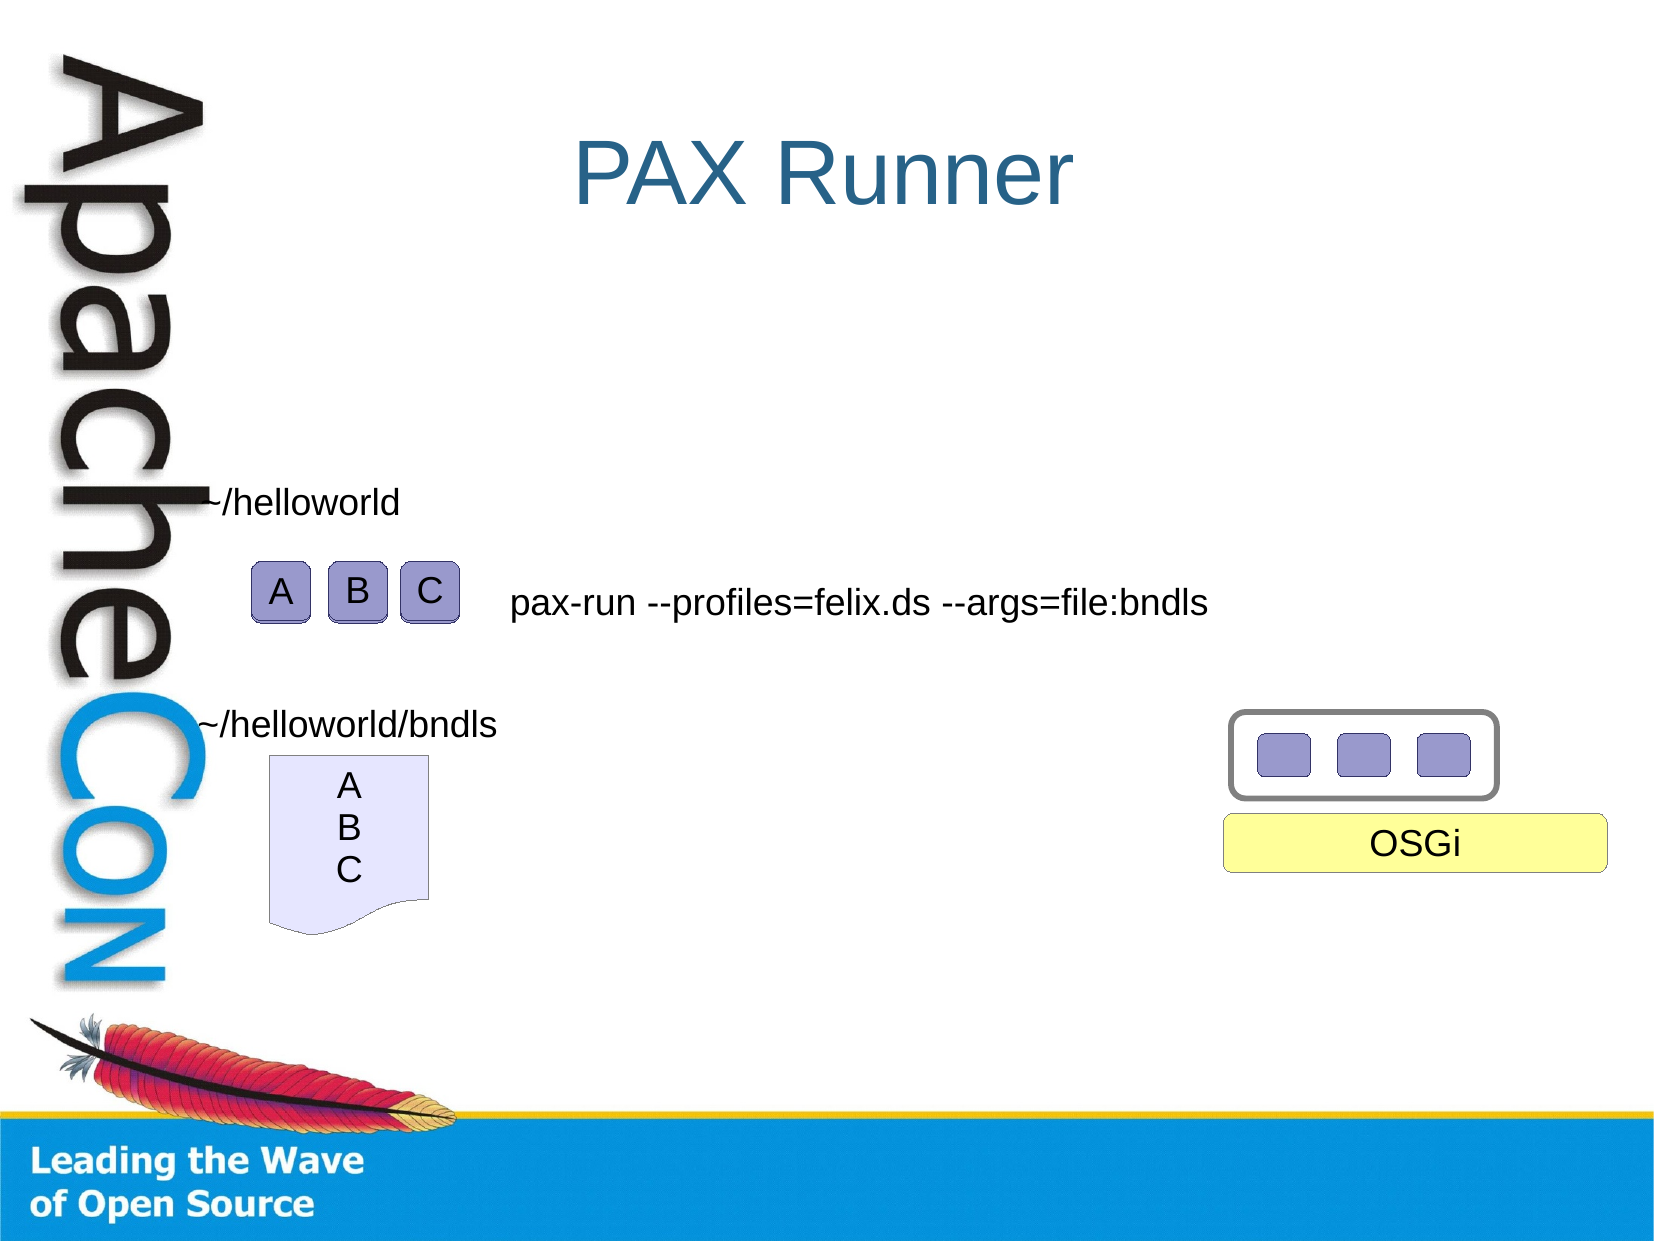

# PAX Runner
~/helloworld
B
C
A
B
C
A
pax-run --profiles=felix.ds --args=file:bndls
~/helloworld/bndls
OSGi
A
B
C